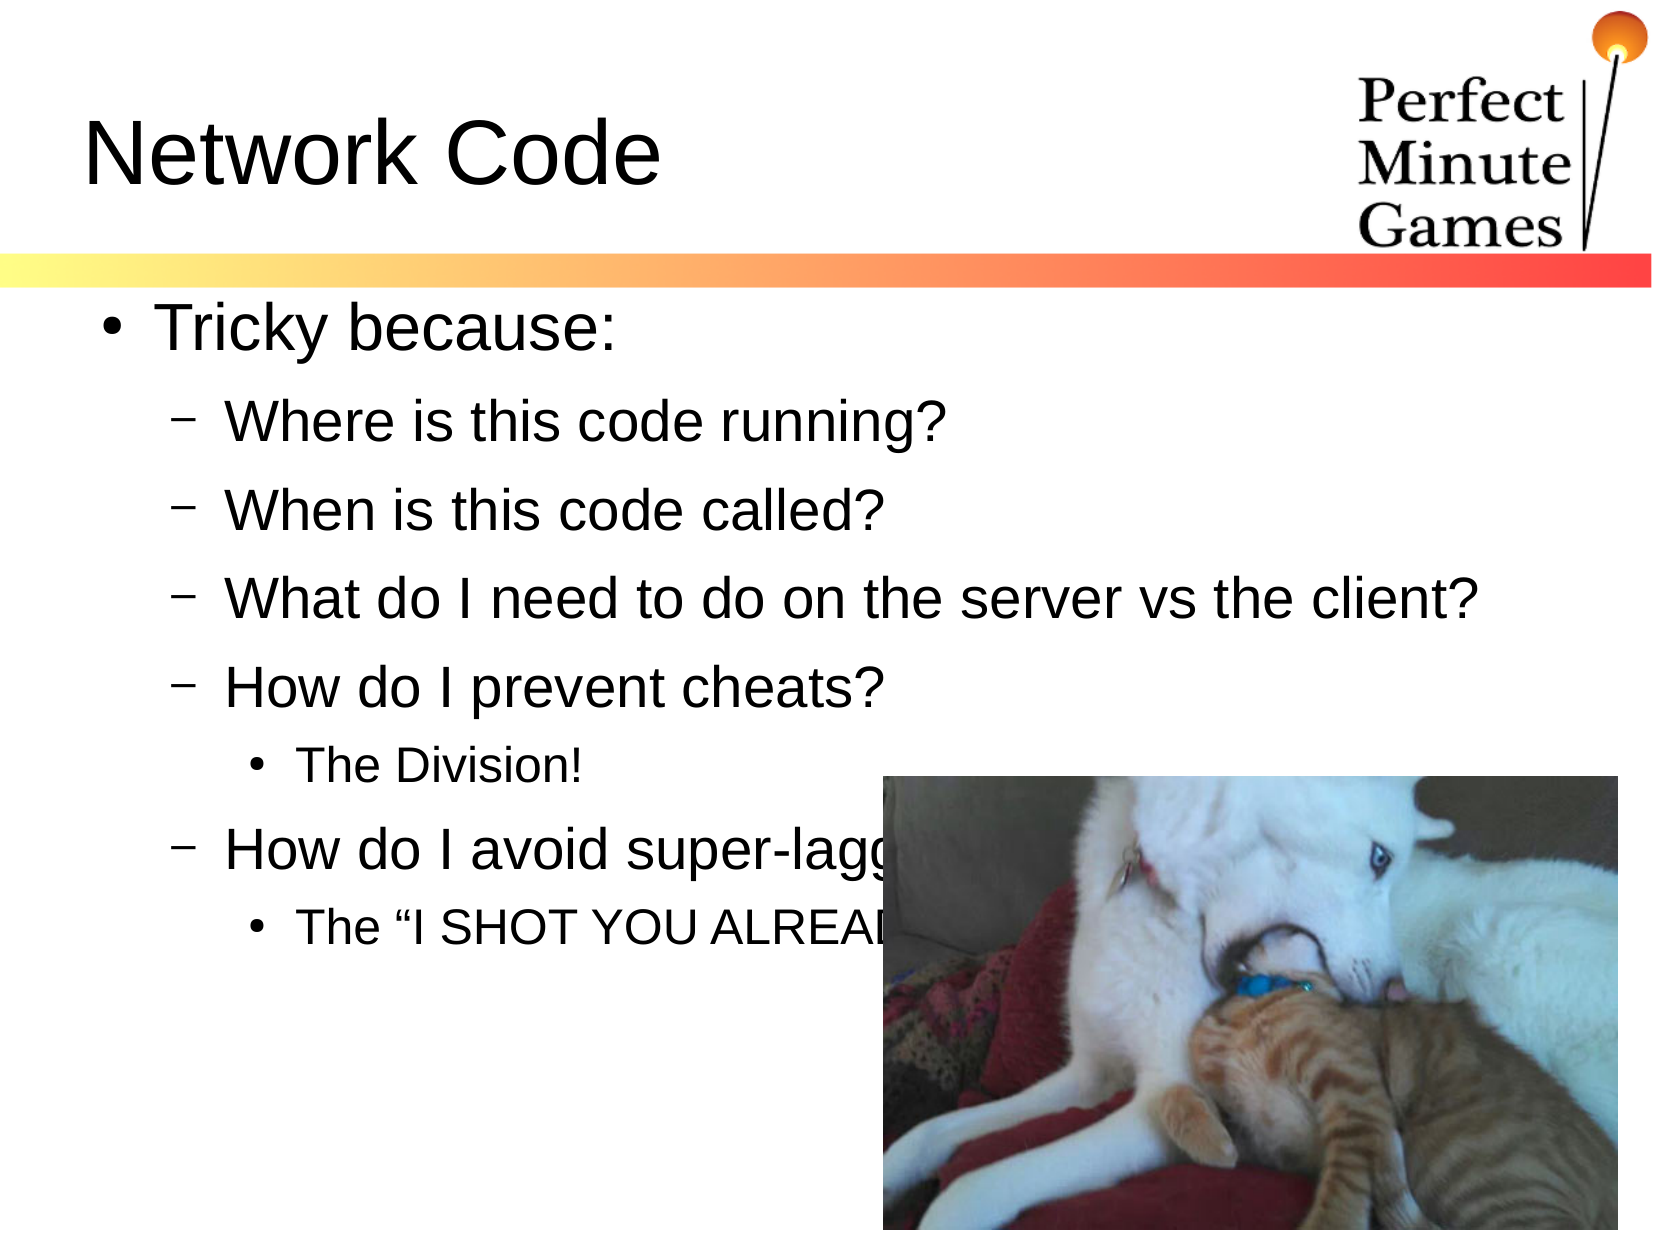

# Network Code
Tricky because:
Where is this code running?
When is this code called?
What do I need to do on the server vs the client?
How do I prevent cheats?
The Division!
How do I avoid super-laggy gameplay?
The “I SHOT YOU ALREADY!” effect